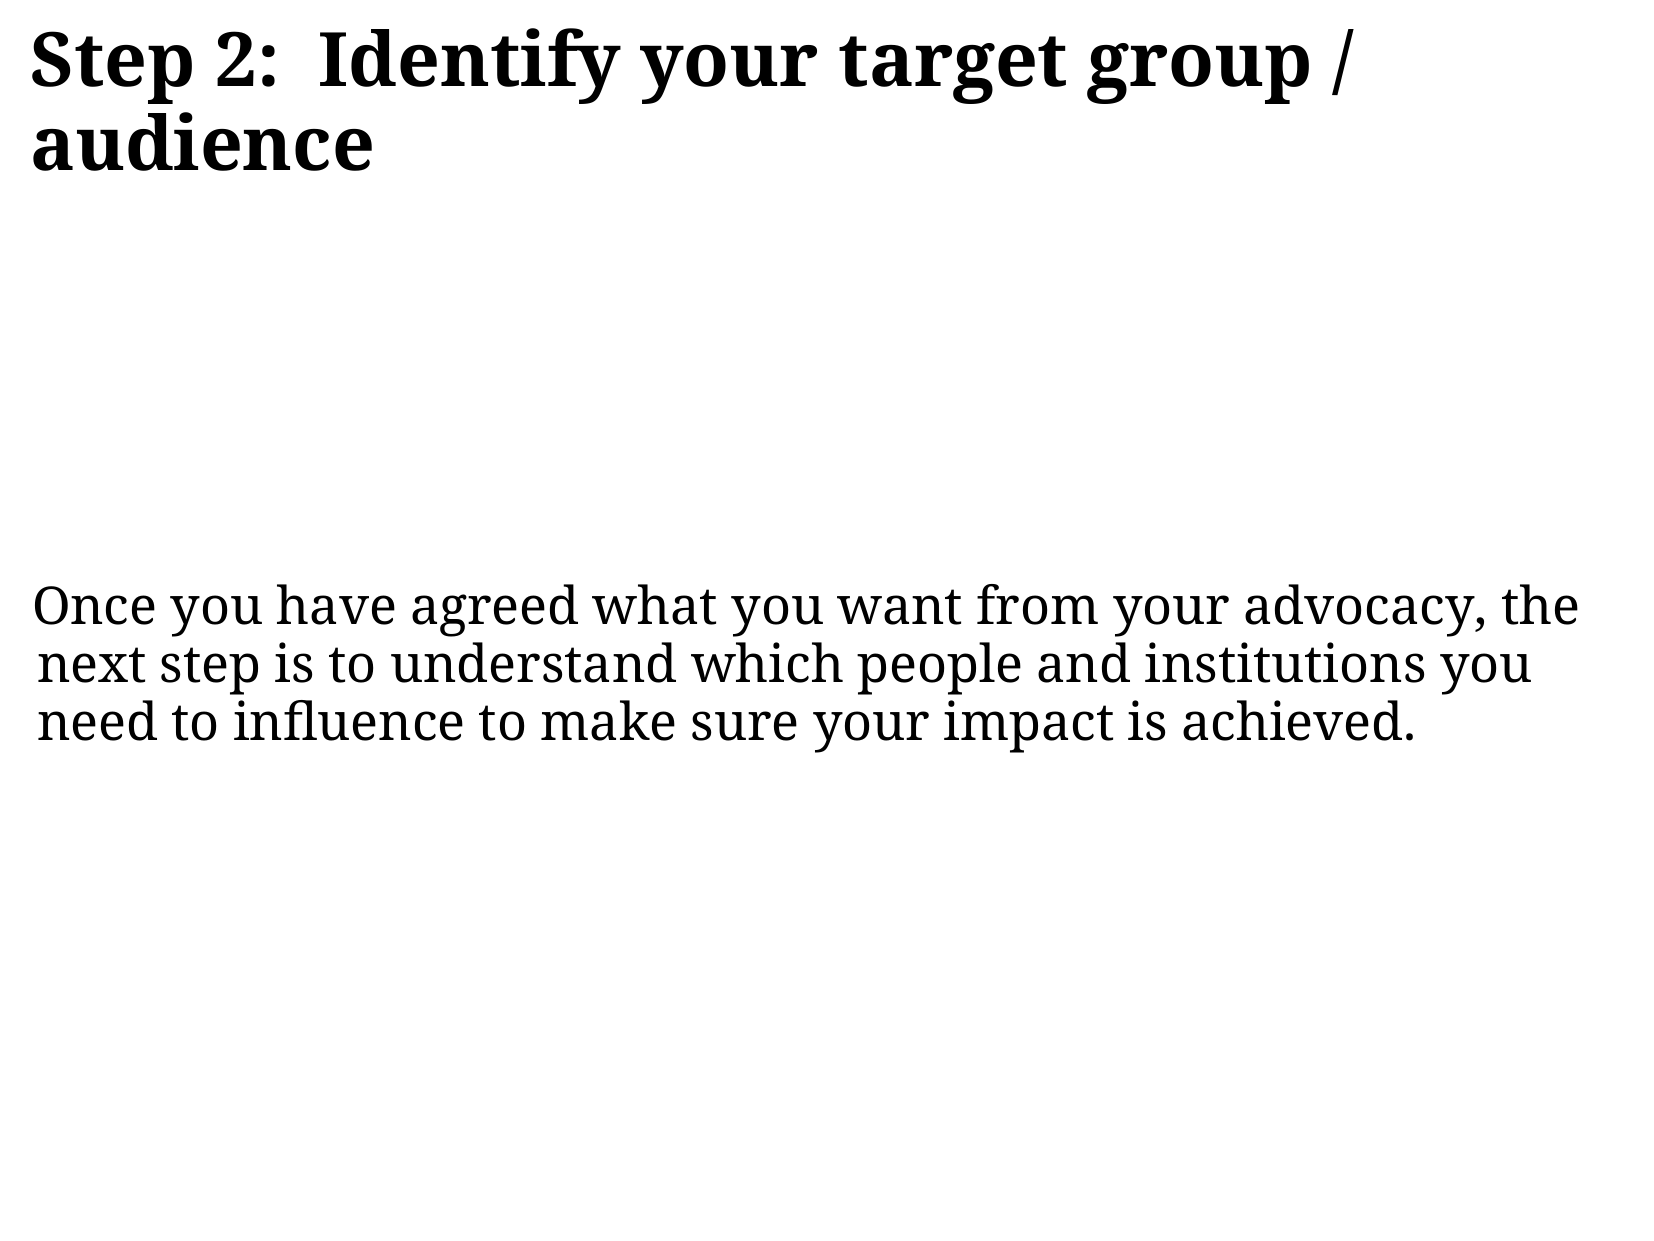

# Step 2: Identify your target group / audience
Once you have agreed what you want from your advocacy, the next step is to understand which people and institutions you need to influence to make sure your impact is achieved.